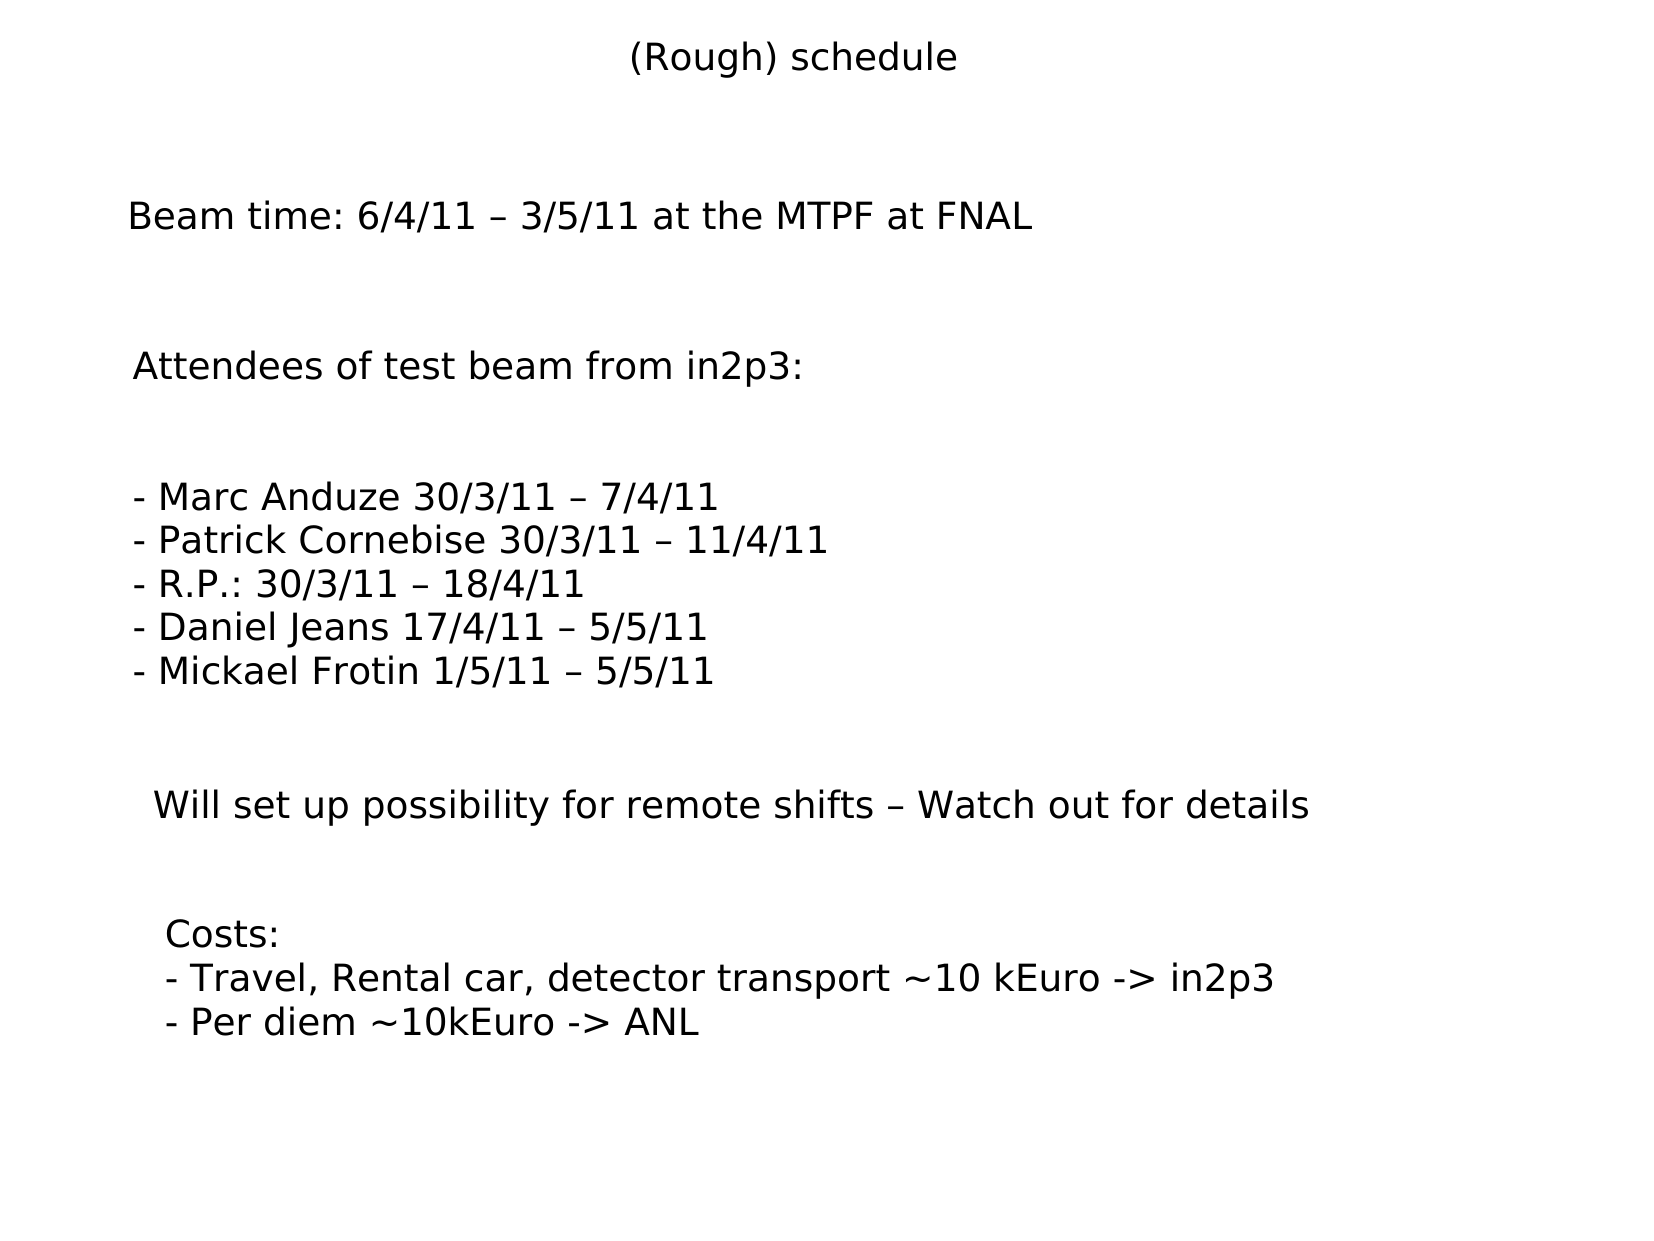

(Rough) schedule
Beam time: 6/4/11 – 3/5/11 at the MTPF at FNAL
Attendees of test beam from in2p3:
- Marc Anduze 30/3/11 – 7/4/11
- Patrick Cornebise 30/3/11 – 11/4/11
- R.P.: 30/3/11 – 18/4/11
- Daniel Jeans 17/4/11 – 5/5/11
- Mickael Frotin 1/5/11 – 5/5/11
Will set up possibility for remote shifts – Watch out for details
Costs:
- Travel, Rental car, detector transport ~10 kEuro -> in2p3
- Per diem ~10kEuro -> ANL